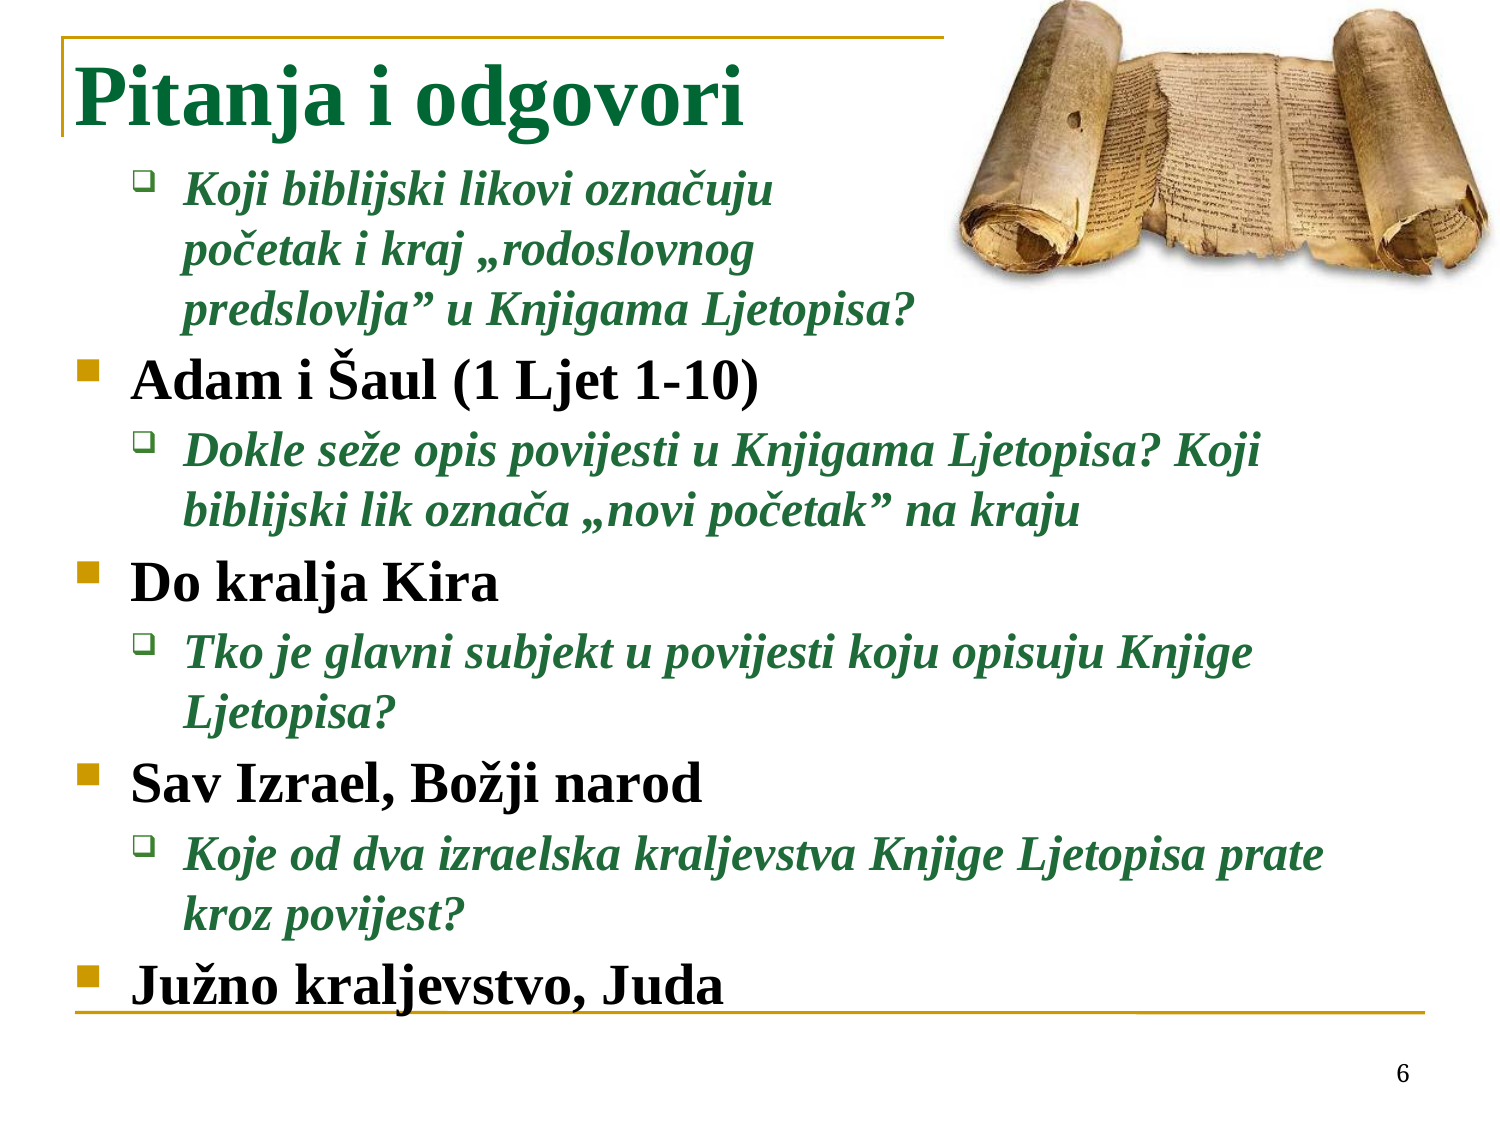

Pitanja i odgovori
Koji biblijski likovi označuju
početak i kraj „rodoslovnog
predslovlja” u Knjigama Ljetopisa?
Adam i Šaul (1 Ljet 1-10)
Dokle seže opis povijesti u Knjigama Ljetopisa? Koji biblijski lik označa „novi početak” na kraju
Do kralja Kira
Tko je glavni subjekt u povijesti koju opisuju Knjige Ljetopisa?
Sav Izrael, Božji narod
Koje od dva izraelska kraljevstva Knjige Ljetopisa prate kroz povijest?
Južno kraljevstvo, Juda